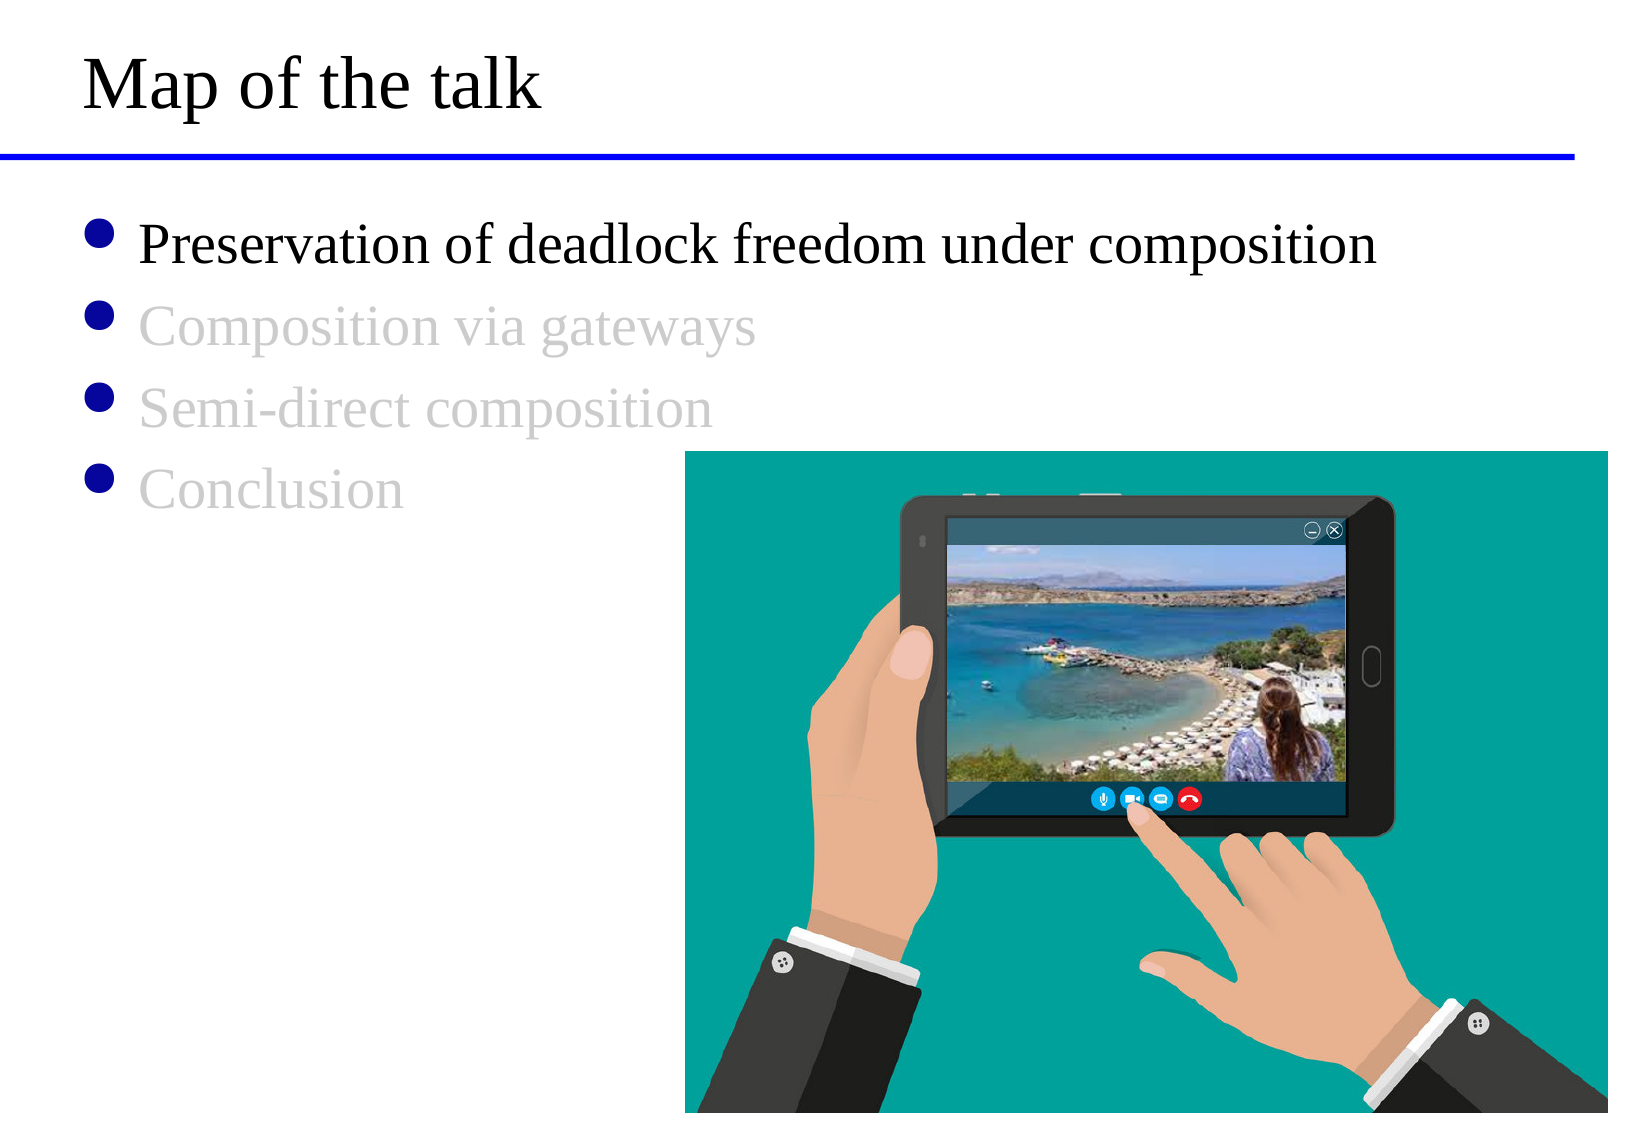

# Map of the talk
Preservation of deadlock freedom under composition
Composition via gateways
Semi-direct composition
Conclusion